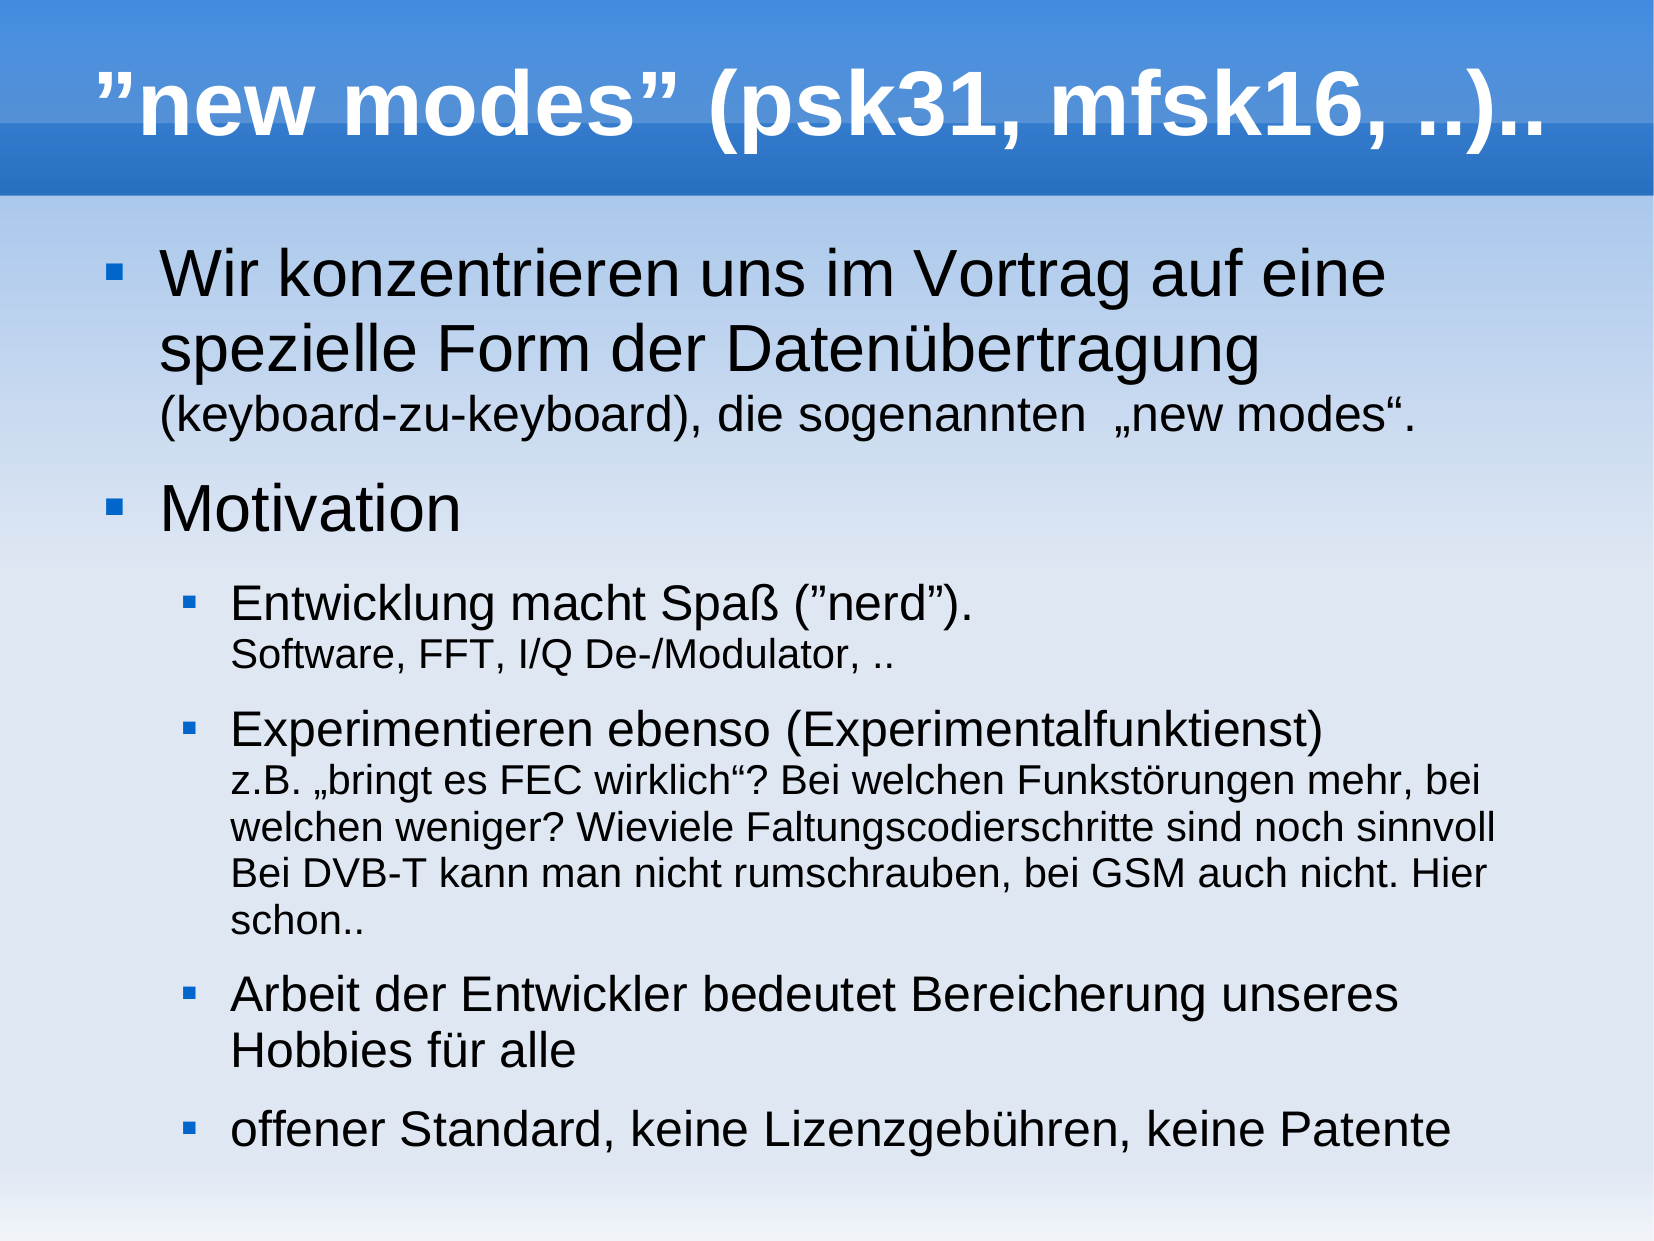

# ”new modes” (psk31, mfsk16, ..)..
Wir konzentrieren uns im Vortrag auf eine spezielle Form der Datenübertragung
(keyboard-zu-keyboard), die sogenannten „new modes“.
Motivation
Entwicklung macht Spaß (”nerd”).
Software, FFT, I/Q De-/Modulator, ..
Experimentieren ebenso (Experimentalfunktienst)
z.B. „bringt es FEC wirklich“? Bei welchen Funkstörungen mehr, bei welchen weniger? Wieviele Faltungscodierschritte sind noch sinnvoll
Bei DVB-T kann man nicht rumschrauben, bei GSM auch nicht. Hier schon..
Arbeit der Entwickler bedeutet Bereicherung unseres Hobbies für alle
offener Standard, keine Lizenzgebühren, keine Patente